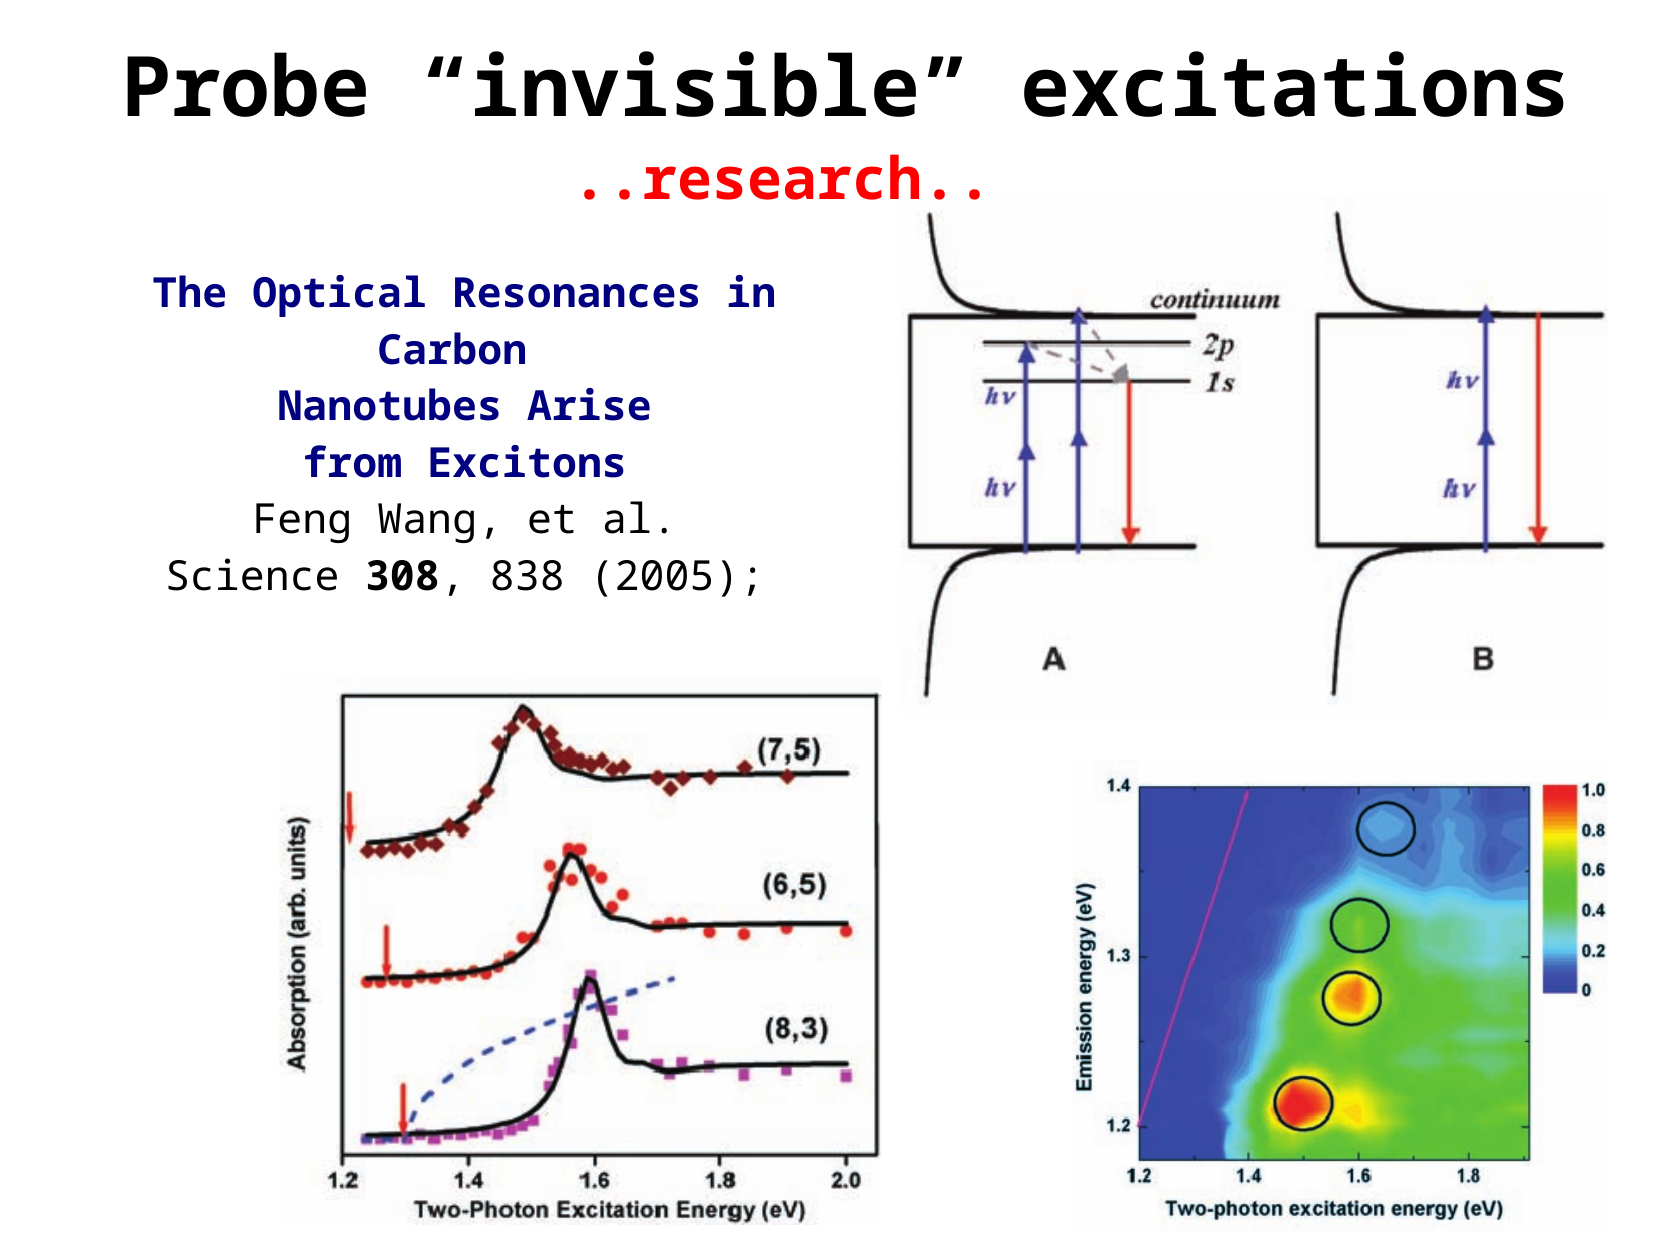

# Probe “invisible” excitations
..research..
The Optical Resonances in Carbon
Nanotubes Arise
from Excitons
Feng Wang, et al.
Science 308, 838 (2005);